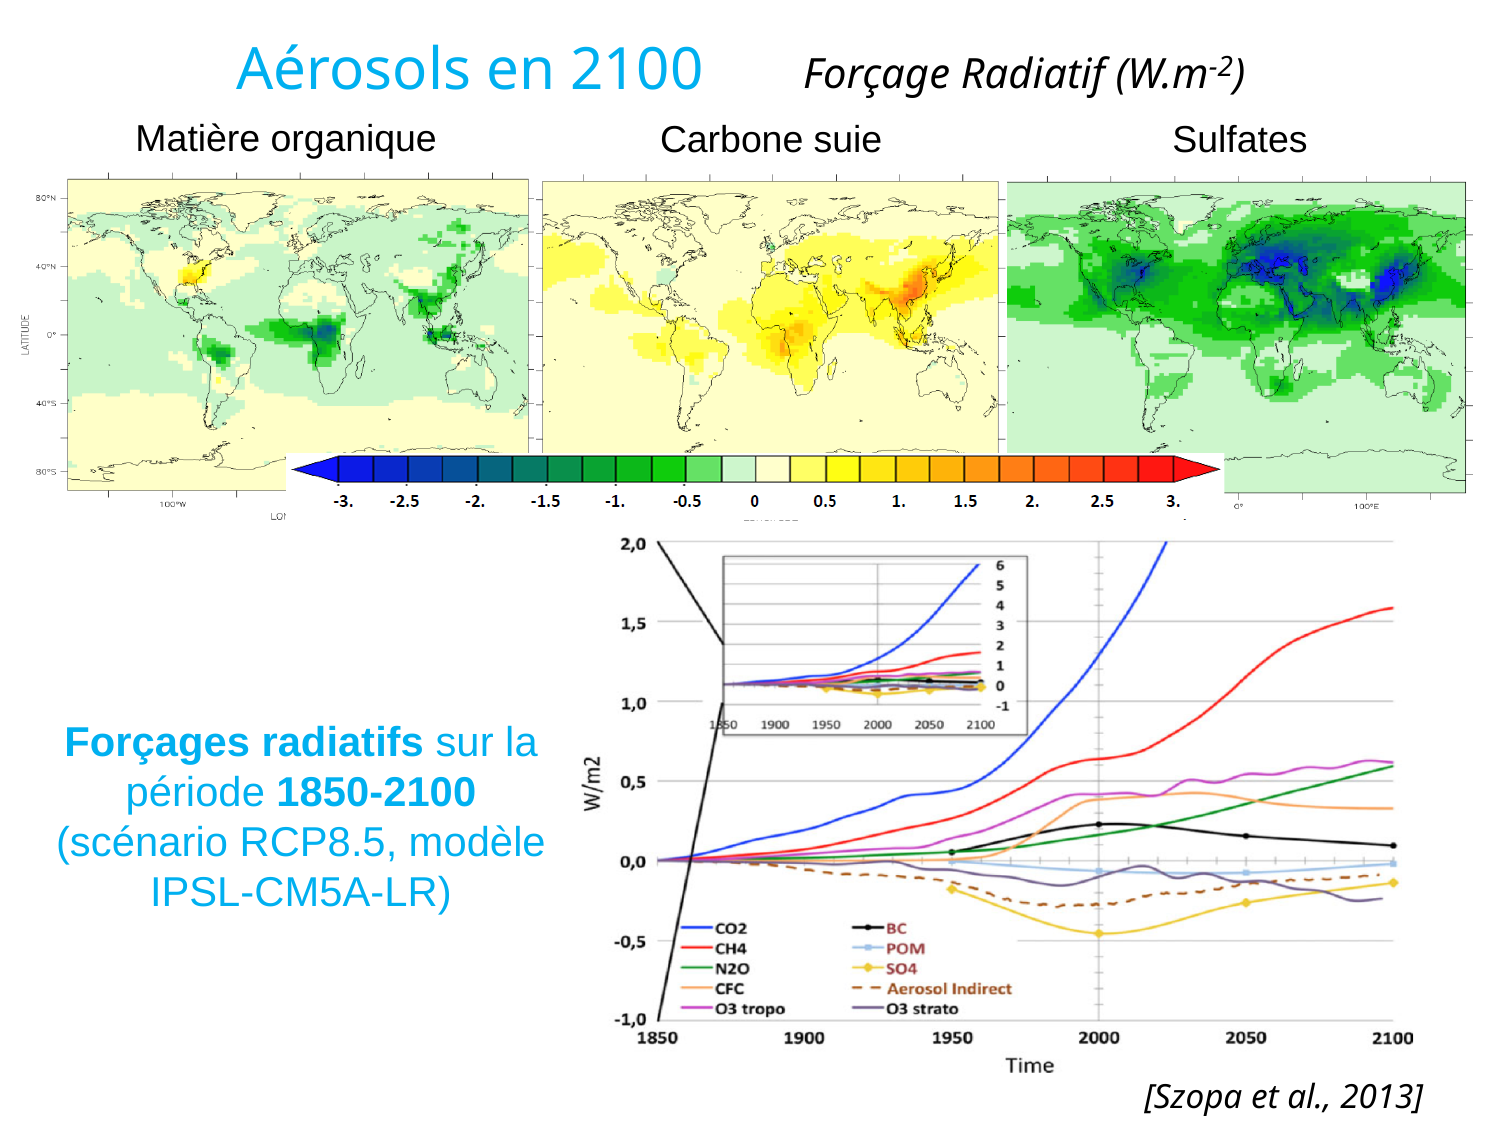

Aérosols en 2100
Forçage Radiatif (W.m-2)
Matière organique
Carbone suie
Sulfates
Forçages radiatifs sur la période 1850-2100 (scénario RCP8.5, modèle IPSL-CM5A-LR)
[Szopa et al., 2013]